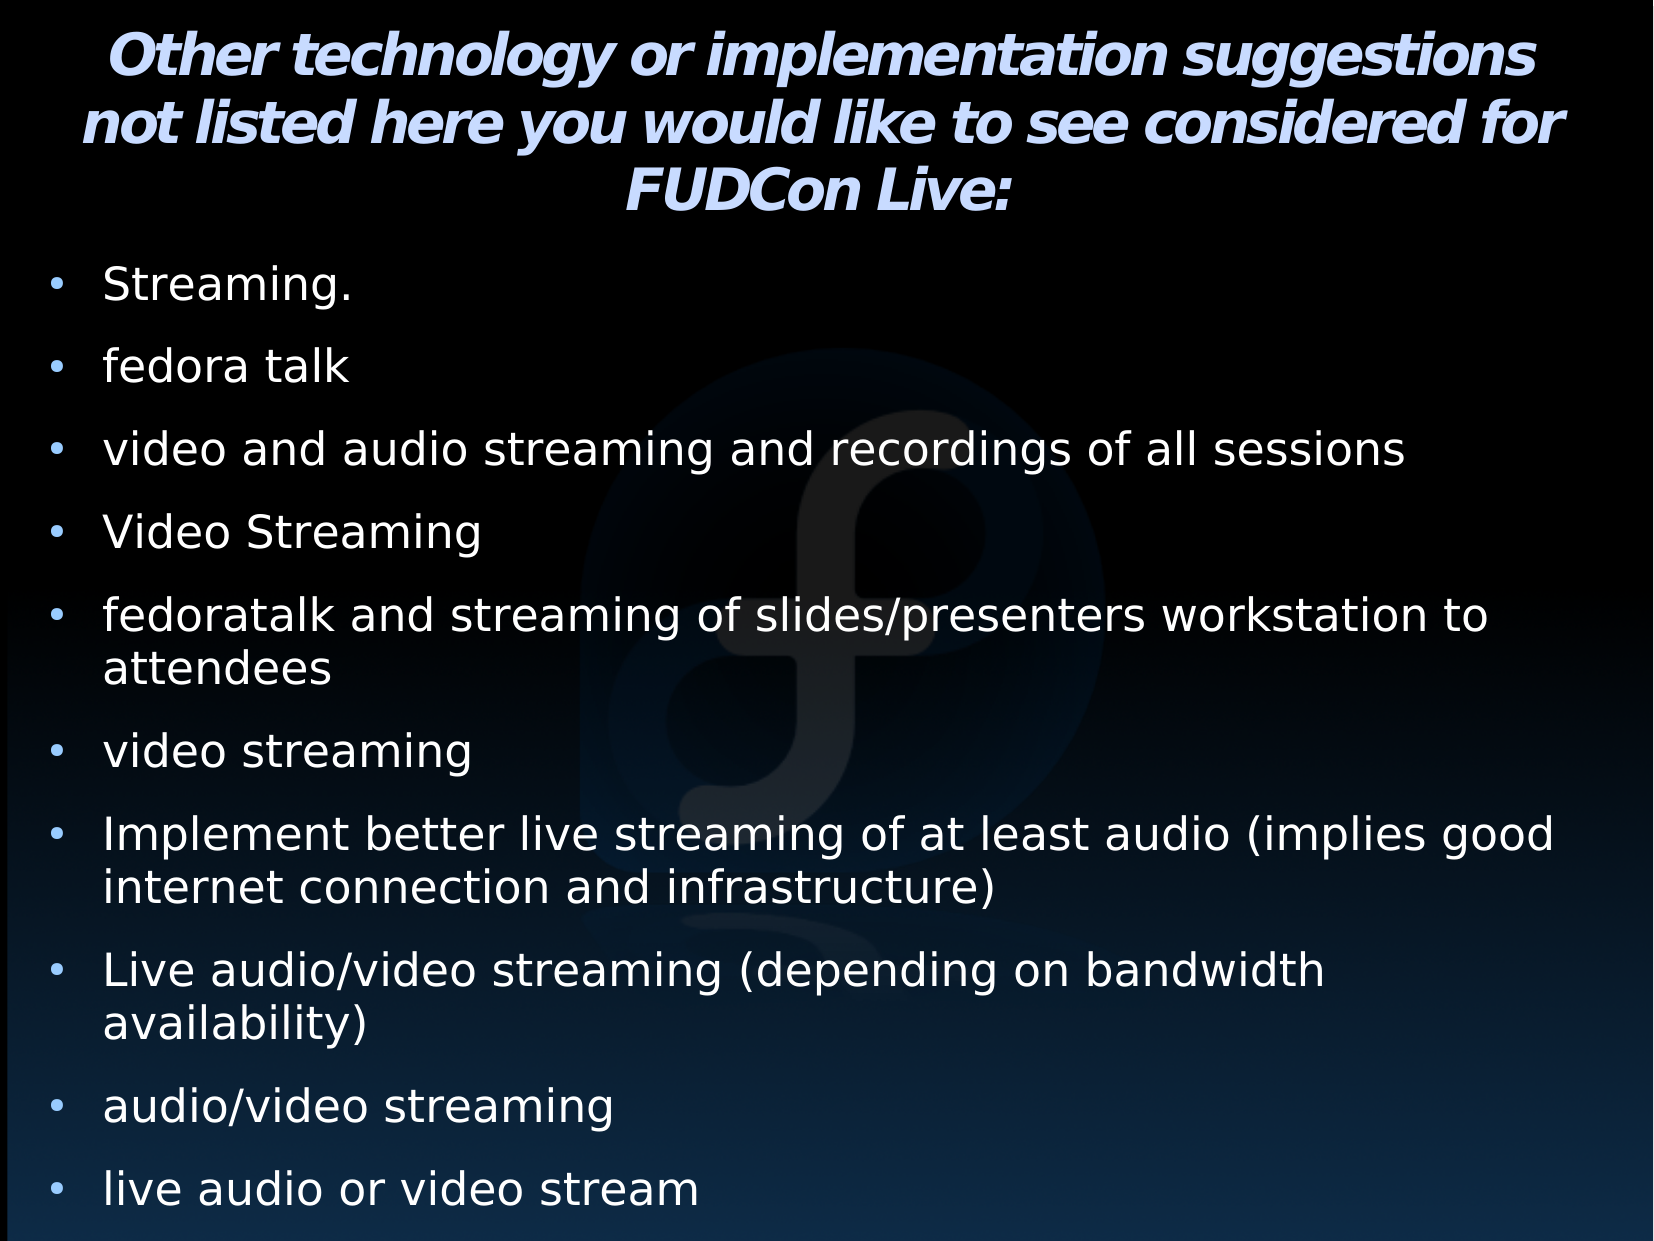

# Other technology or implementation suggestions not listed here you would like to see considered for FUDCon Live:
Streaming.
fedora talk
video and audio streaming and recordings of all sessions
Video Streaming
fedoratalk and streaming of slides/presenters workstation to attendees
video streaming
Implement better live streaming of at least audio (implies good internet connection and infrastructure)
Live audio/video streaming (depending on bandwidth availability)
audio/video streaming
live audio or video stream